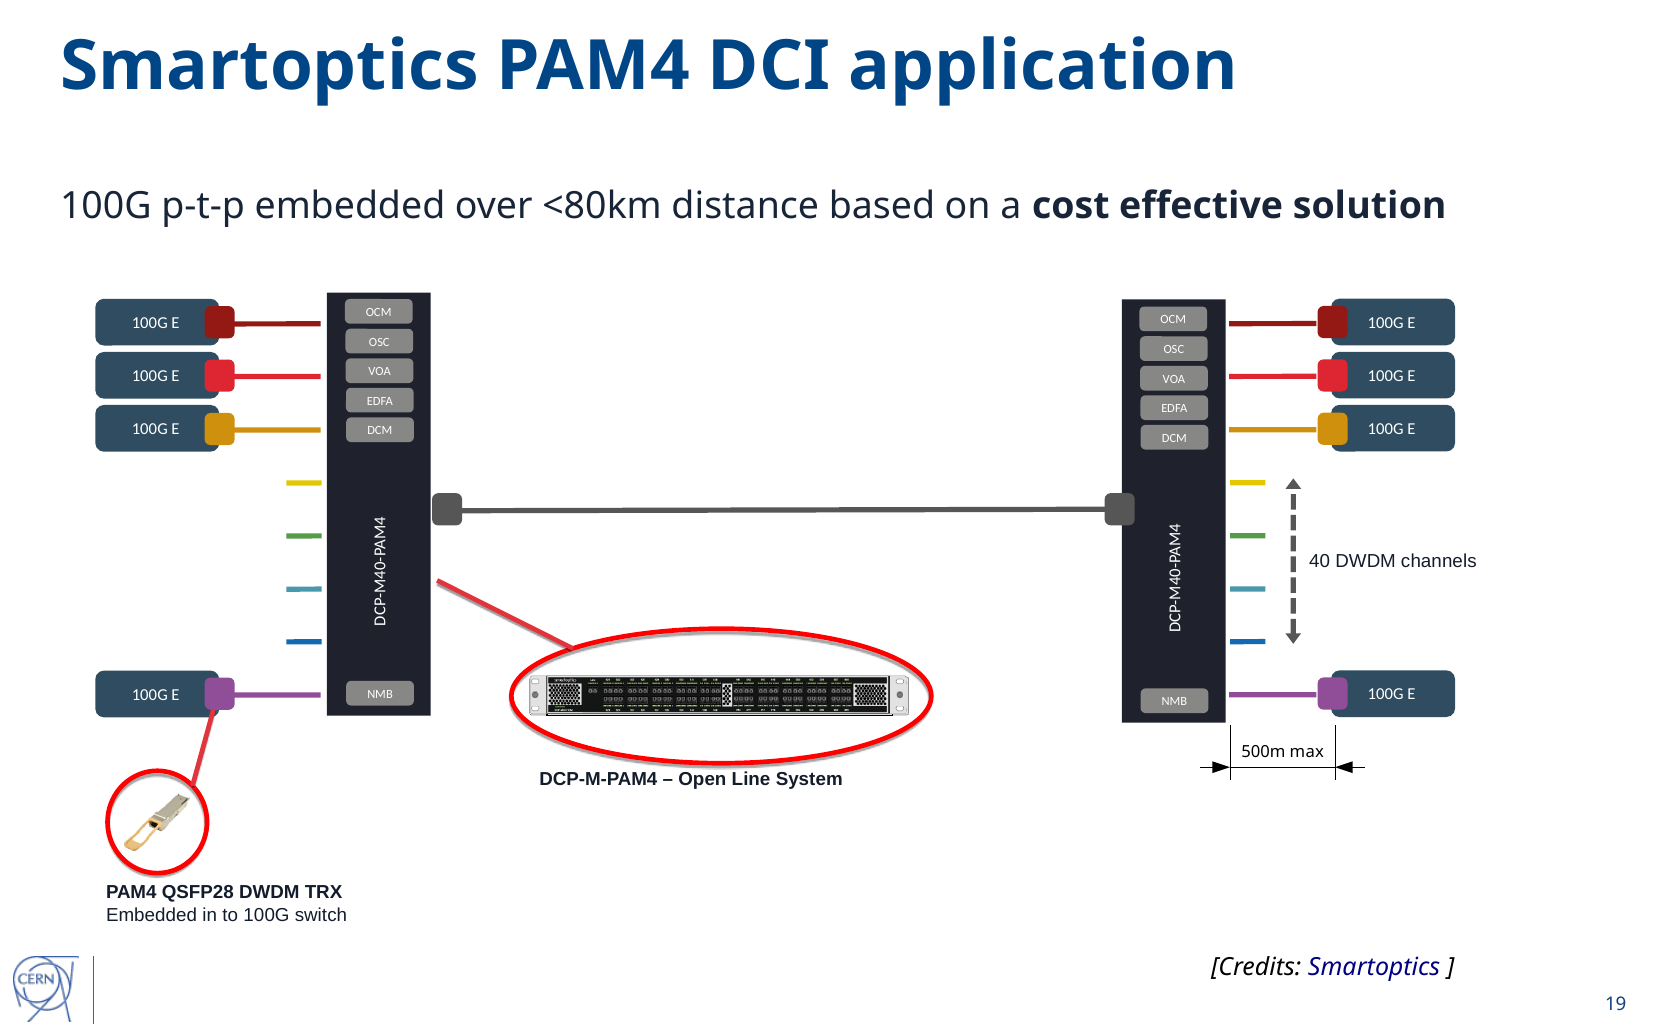

# Smartoptics PAM4 DCI application
100G p-t-p embedded over <80km distance based on a cost effective solution
OCM
OSC
VOA
EDFA
DCM
NMB
100G E
100G E
100G E
100G E
100G E
100G E
100G E
100G E
OCM
OSC
VOA
EDFA
DCM
NMB
	DCP-M40-PAM4
	DCP-M40-PAM4
40 DWDM channels
DCP-M-PAM4 – Open Line System
PAM4 QSFP28 DWDM TRX
Embedded in to 100G switch
[Credits: Smartoptics ]